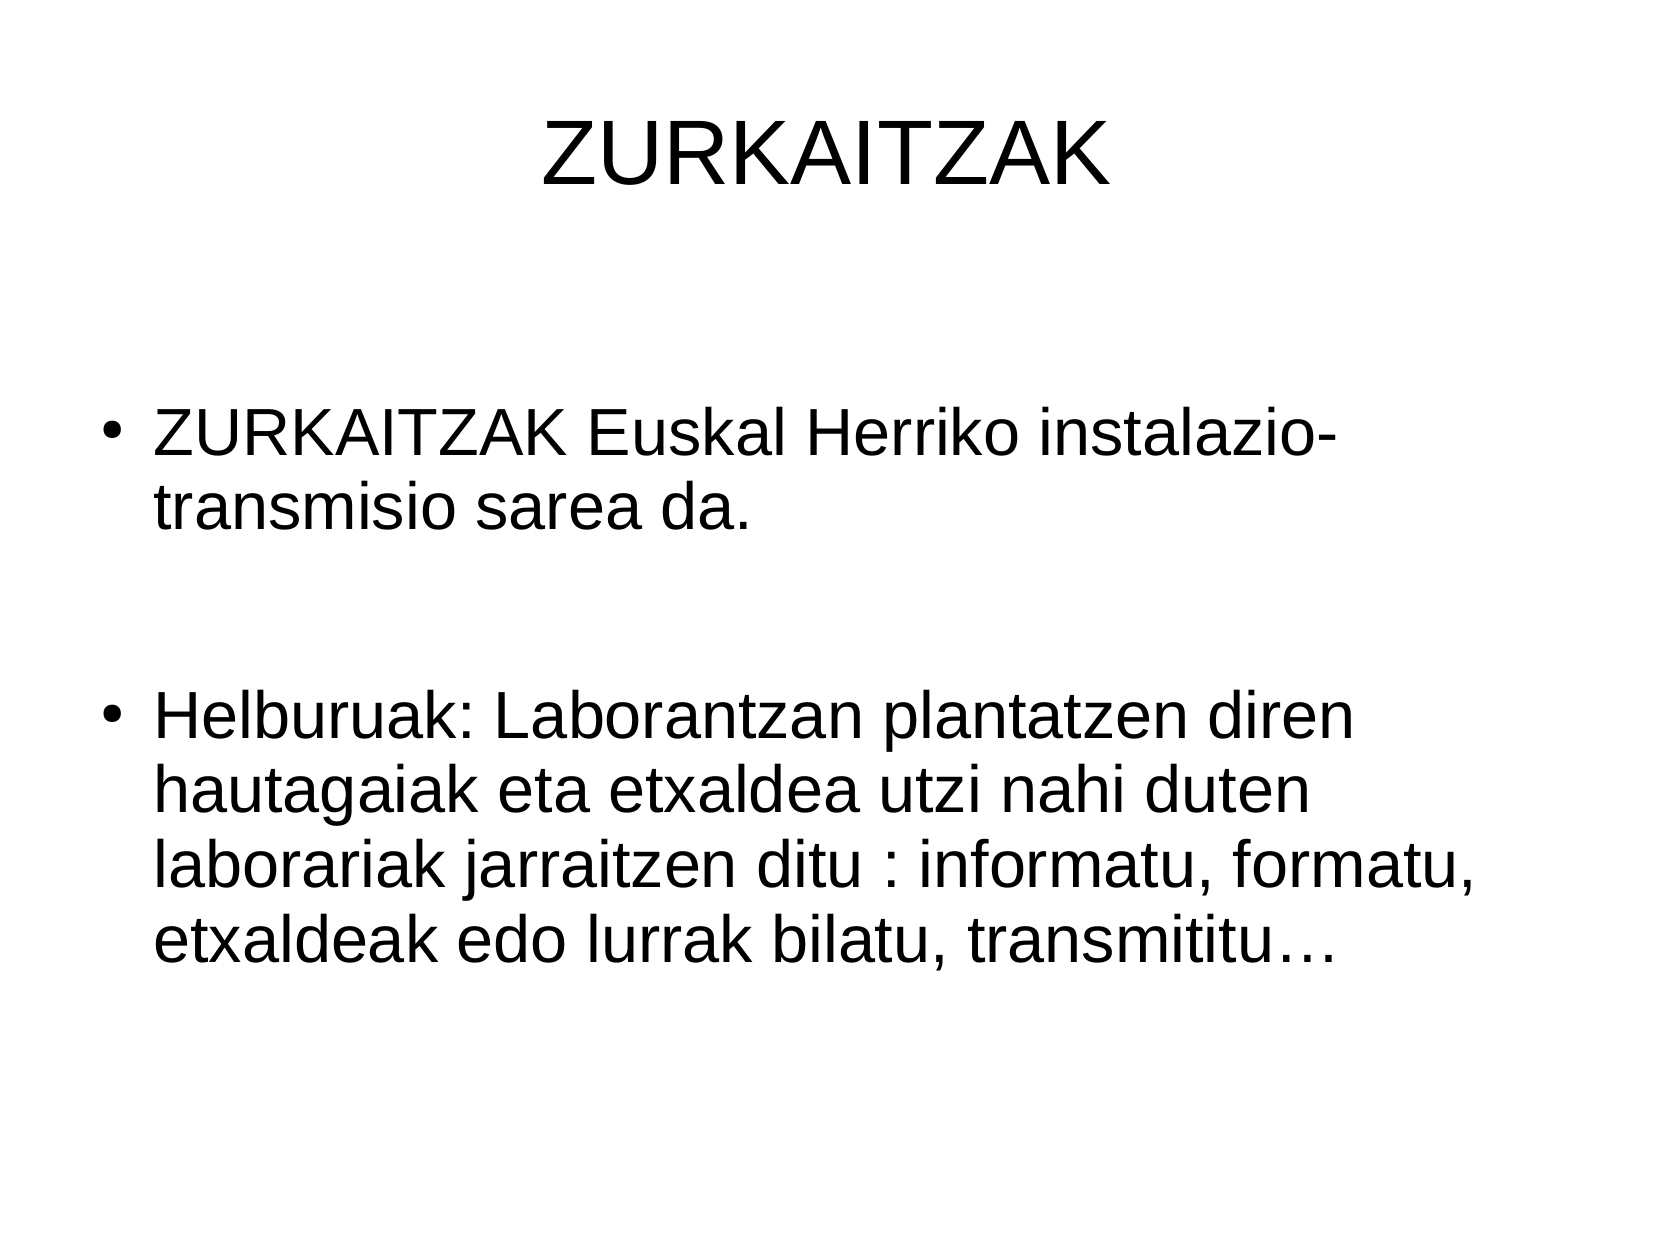

# ZURKAITZAK
ZURKAITZAK Euskal Herriko instalazio-transmisio sarea da.
Helburuak: Laborantzan plantatzen diren hautagaiak eta etxaldea utzi nahi duten laborariak jarraitzen ditu : informatu, formatu, etxaldeak edo lurrak bilatu, transmititu…